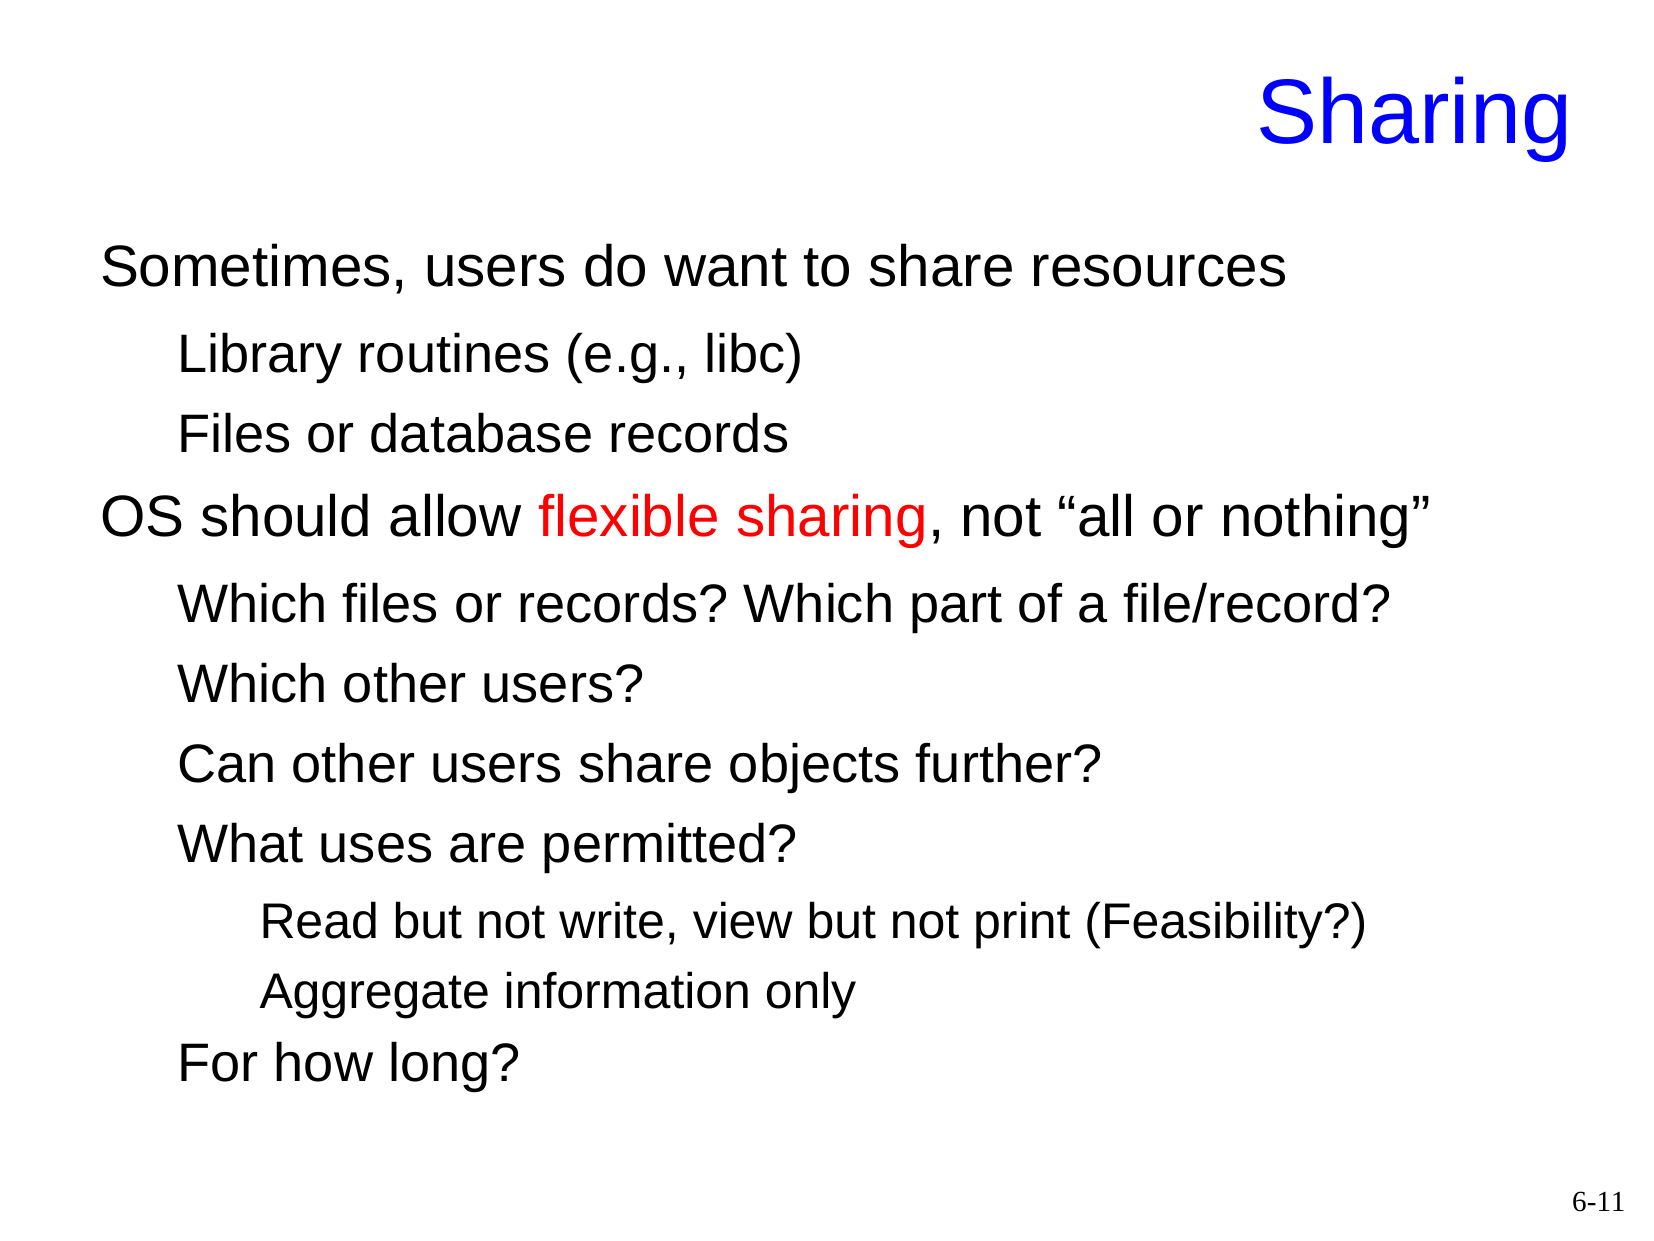

# Sharing
Sometimes, users do want to share resources
Library routines (e.g., libc)
Files or database records
OS should allow flexible sharing, not “all or nothing”
Which files or records? Which part of a file/record?
Which other users?
Can other users share objects further?
What uses are permitted?
Read but not write, view but not print (Feasibility?)
Aggregate information only
For how long?